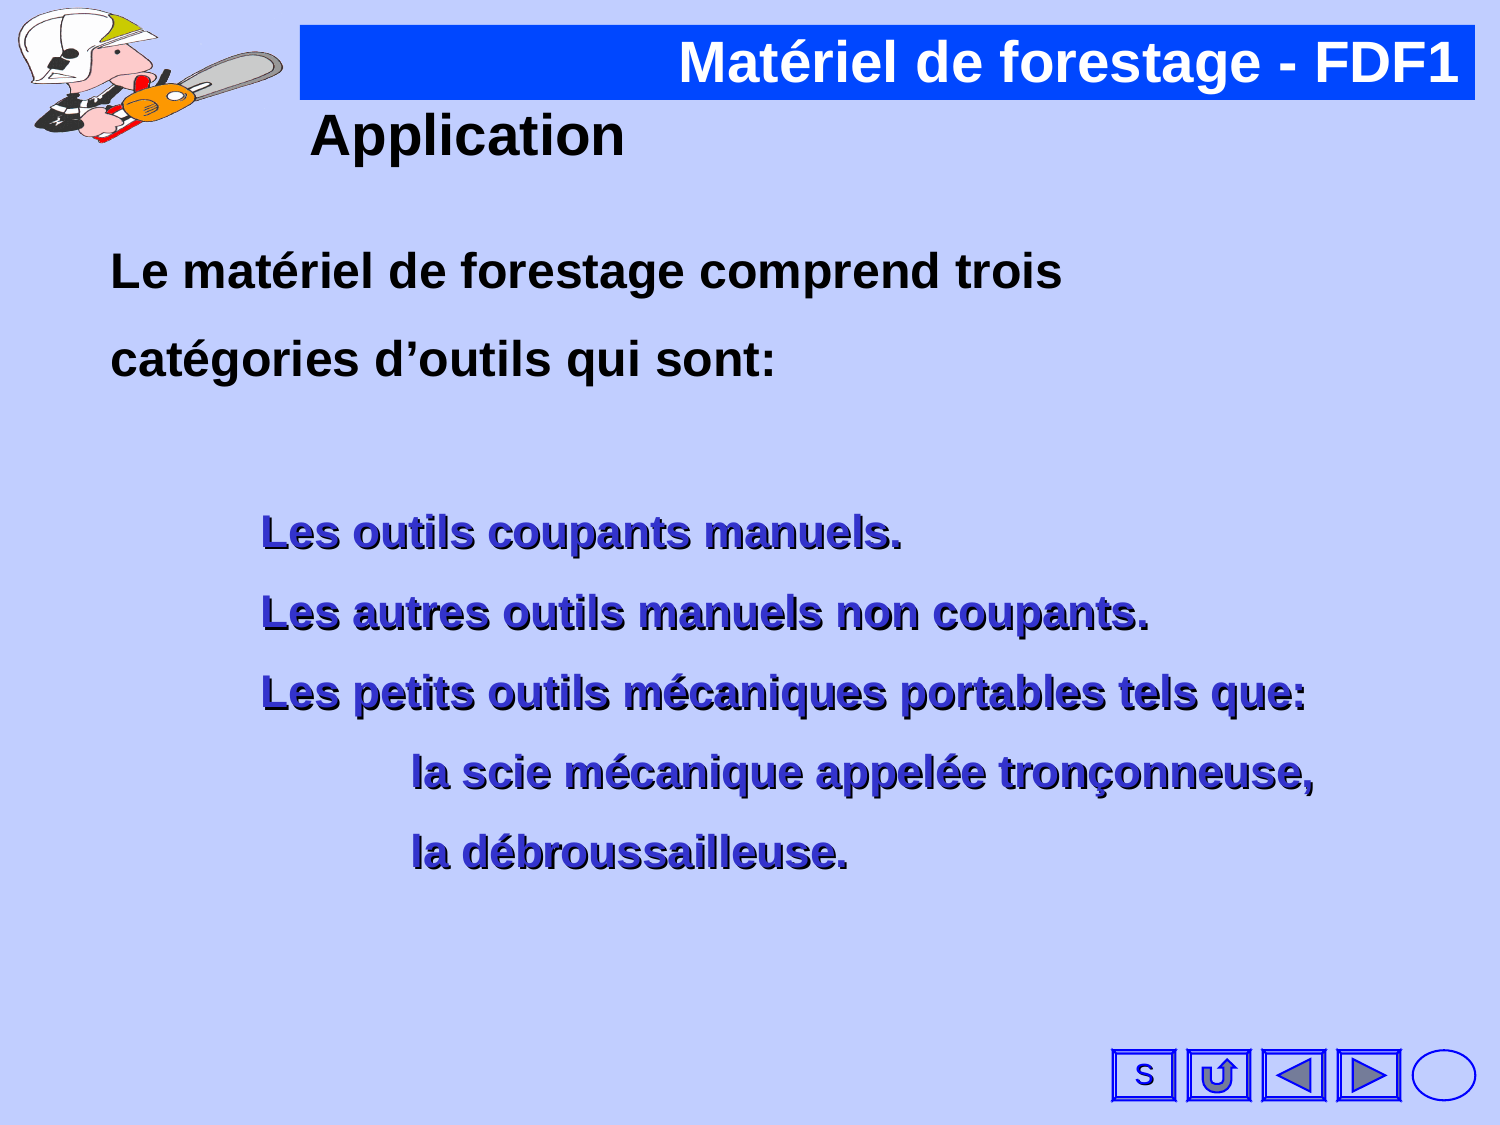

Matériel de forestage - FDF1
Application
Le matériel de forestage comprend trois
catégories d’outils qui sont:
	Les outils coupants manuels.
	Les autres outils manuels non coupants.
	Les petits outils mécaniques portables tels que:
		la scie mécanique appelée tronçonneuse,
		la débroussailleuse.
#
S